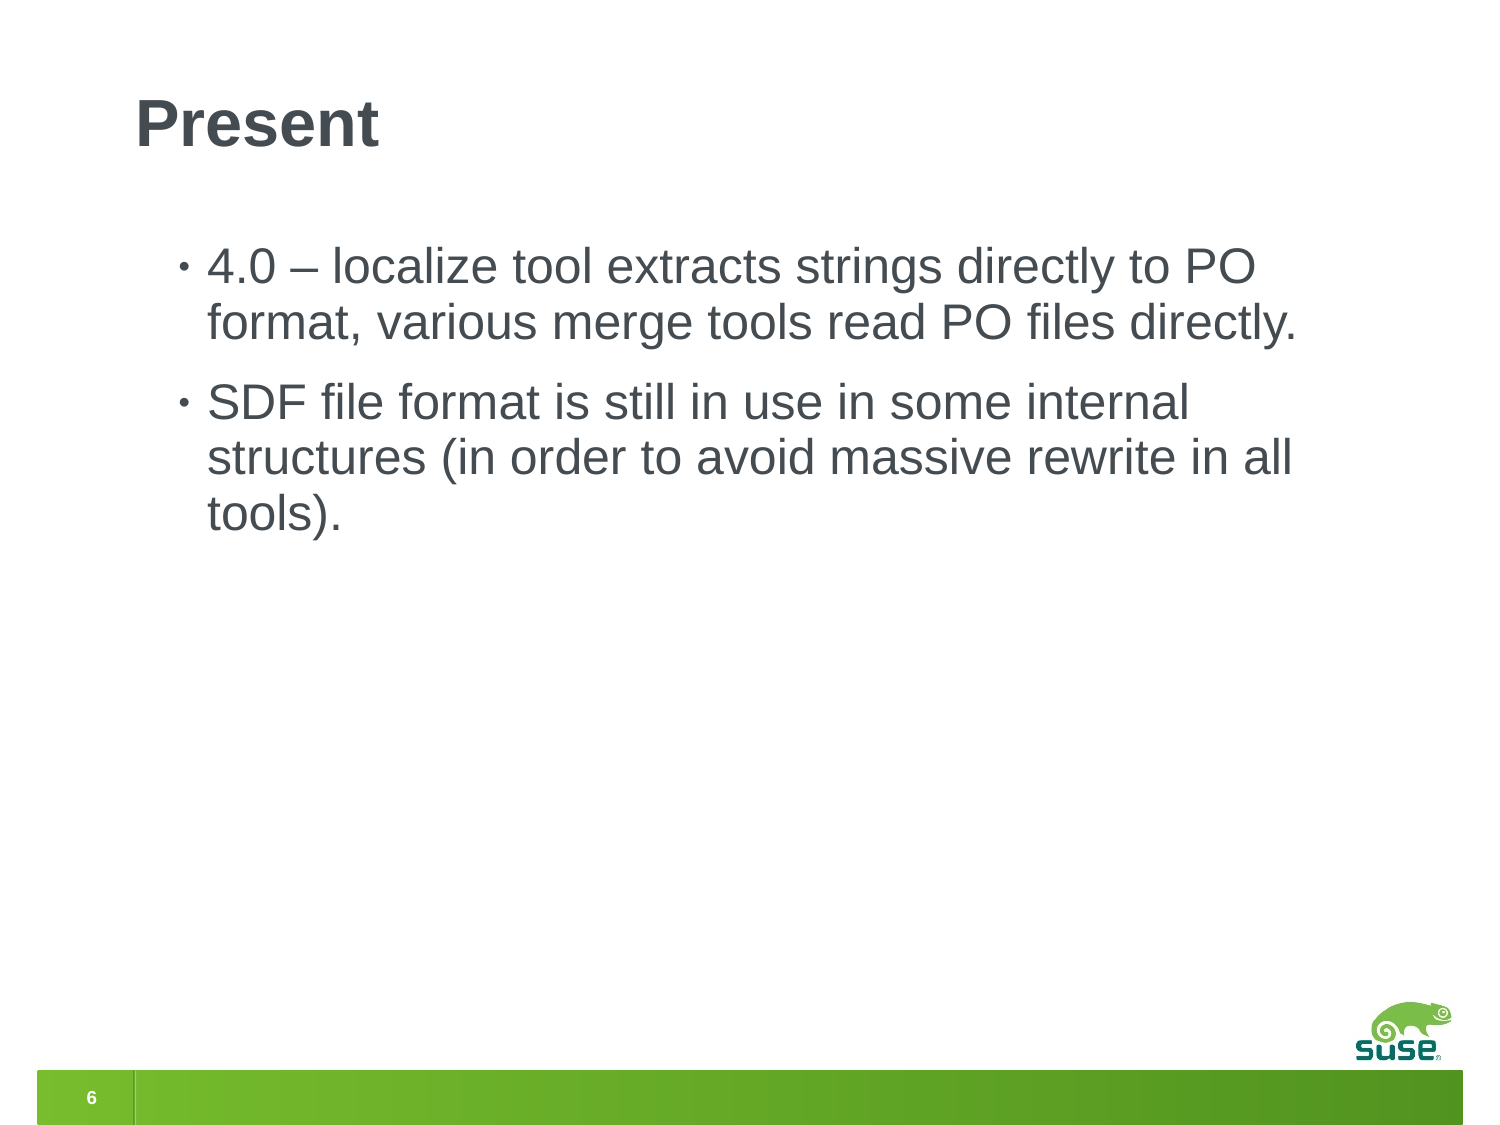

# Present
4.0 – localize tool extracts strings directly to PO format, various merge tools read PO files directly.
SDF file format is still in use in some internal structures (in order to avoid massive rewrite in all tools).